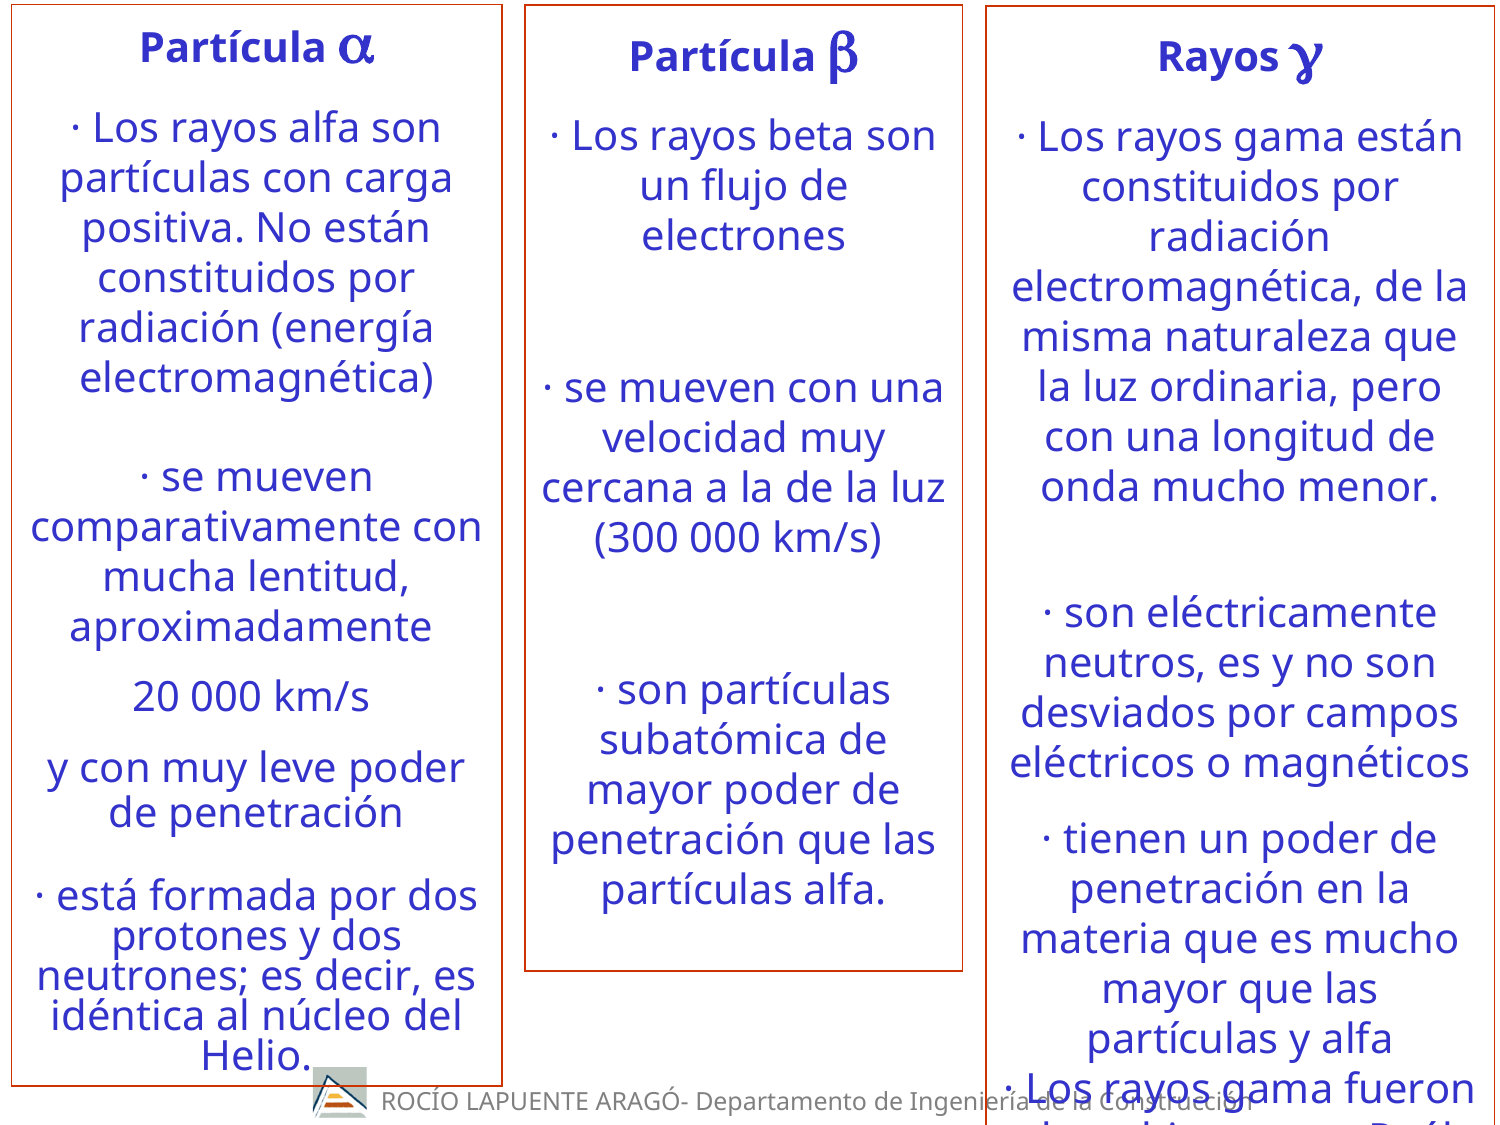

Partícula 
· Los rayos alfa son partículas con carga positiva. No están constituidos por radiación (energía electromagnética)
· se mueven comparativamente con mucha lentitud, aproximadamente
20 000 km/s
y con muy leve poder de penetración
· está formada por dos protones y dos neutrones; es decir, es idéntica al núcleo del Helio.
Partícula 
· Los rayos beta son un flujo de electrones
· se mueven con una velocidad muy cercana a la de la luz (300 000 km/s)
· son partículas subatómica de mayor poder de penetración que las partículas alfa.
Rayos 
· Los rayos gama están constituidos por radiación electromagnética, de la misma naturaleza que la luz ordinaria, pero con una longitud de onda mucho menor.
· son eléctricamente neutros, es y no son desviados por campos eléctricos o magnéticos
· tienen un poder de penetración en la materia que es mucho mayor que las partículas y alfa
· Los rayos gama fueron descubiertos por Paúl Villard.